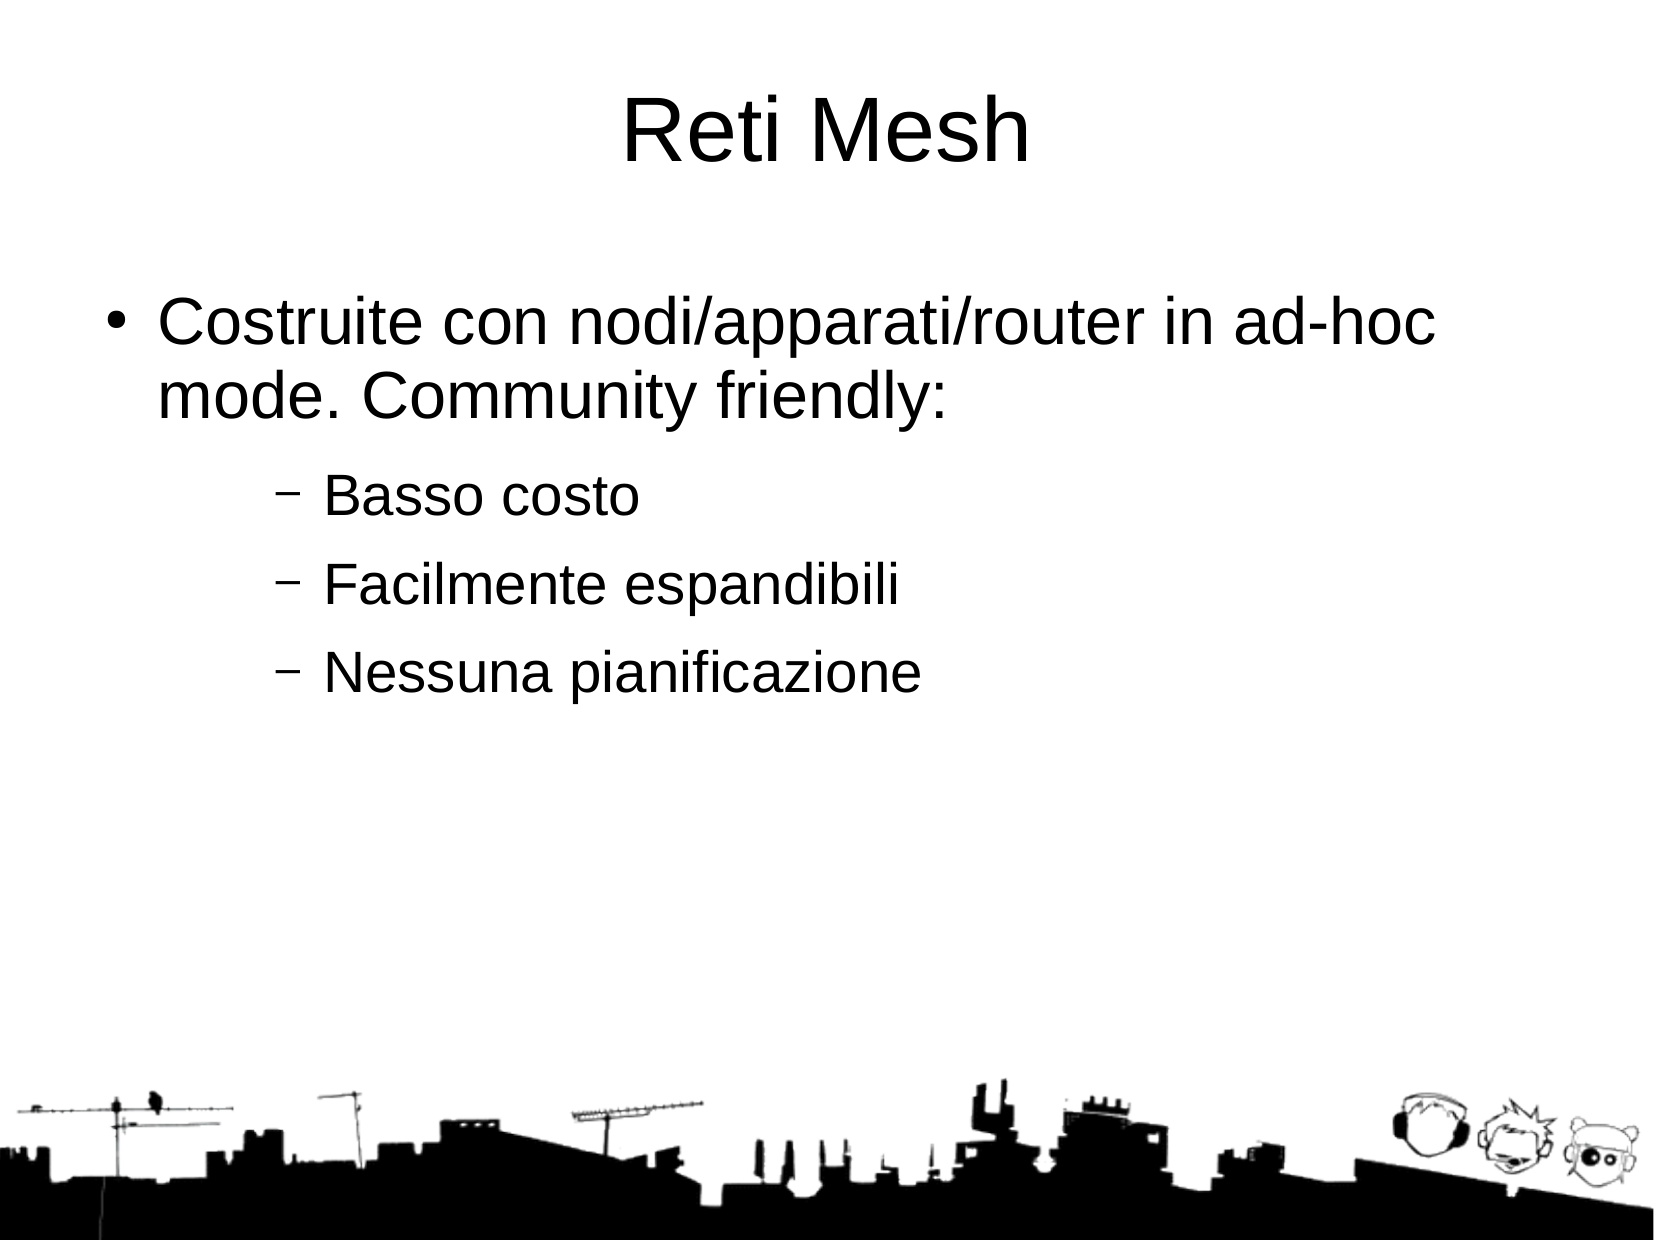

# Reti Mesh
Costruite con nodi/apparati/router in ad-hoc mode. Community friendly:
Basso costo
Facilmente espandibili
Nessuna pianificazione